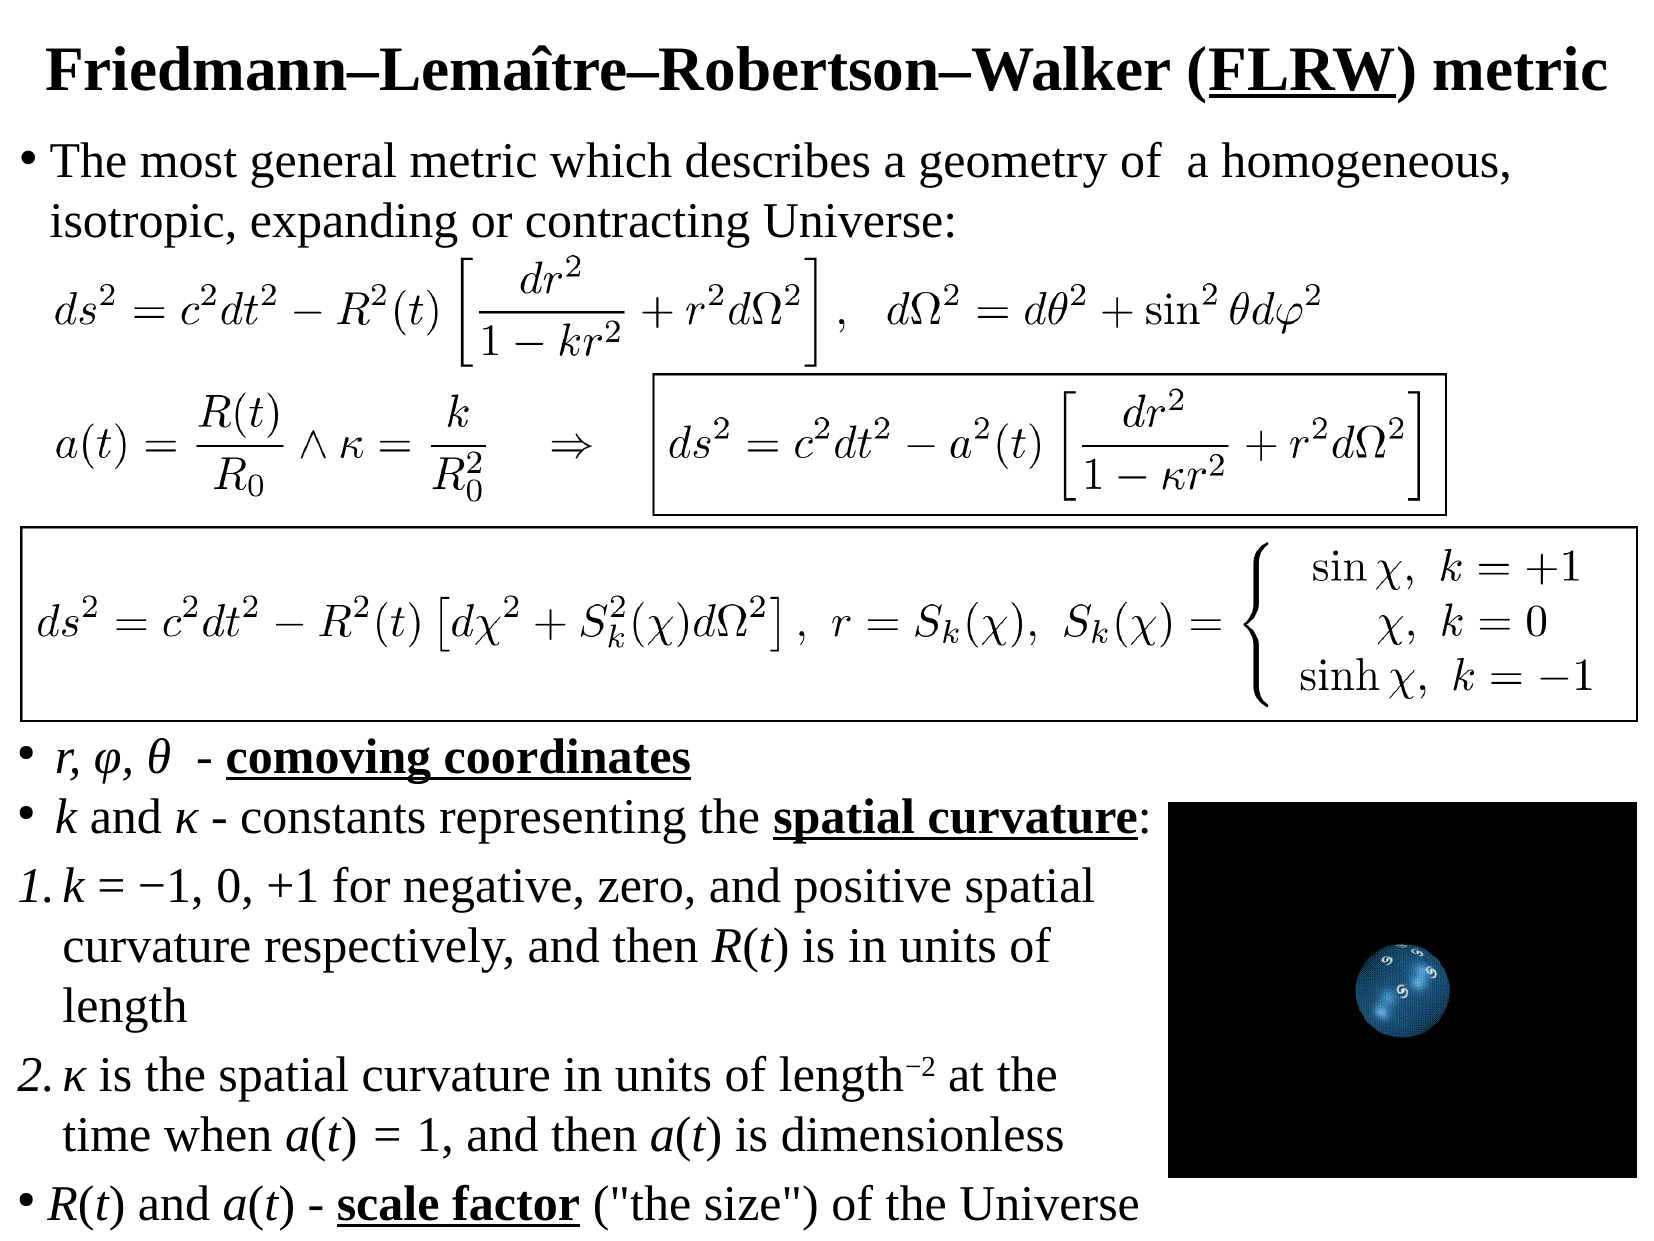

# Friedmann–Lemaître–Robertson–Walker (FLRW) metric
The most general metric which describes a geometry of a homogeneous, isotropic, expanding or contracting Universe:
r, φ, θ - comoving coordinates
k and κ - constants representing the spatial curvature:
k = −1, 0, +1 for negative, zero, and positive spatial curvature respectively, and then R(t) is in units of length
κ is the spatial curvature in units of length−2 at the time when a(t) = 1, and then a(t) is dimensionless
R(t) and a(t) - scale factor ("the size") of the Universe